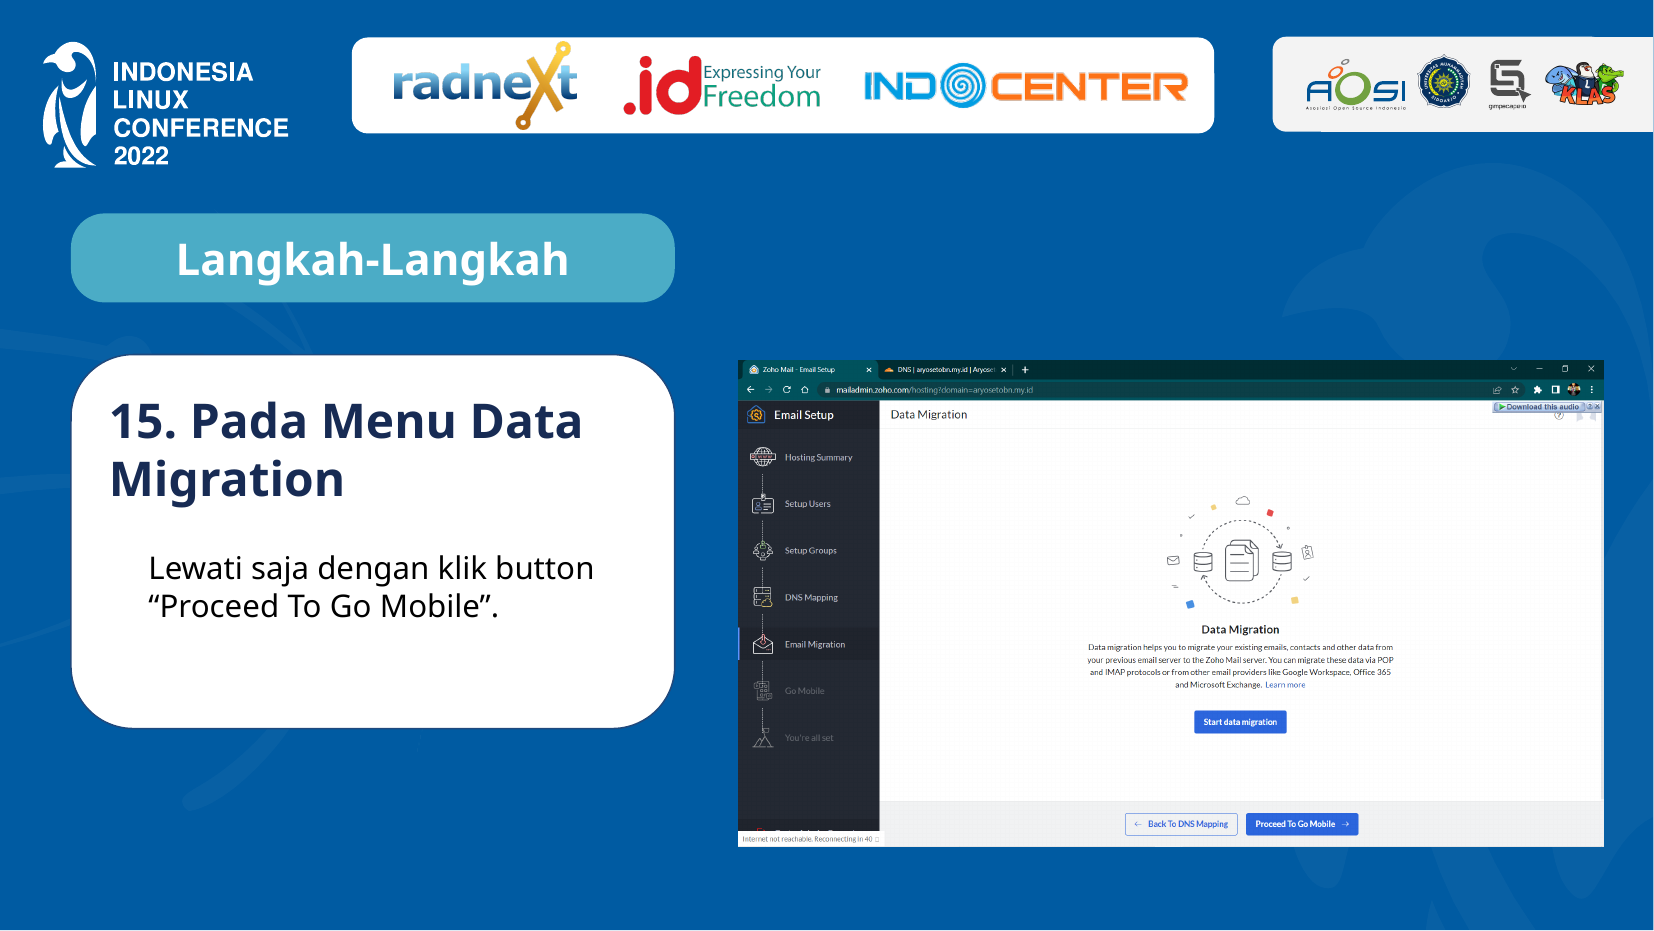

Langkah-Langkah
15. Pada Menu Data Migration
Lewati saja dengan klik button “Proceed To Go Mobile”.